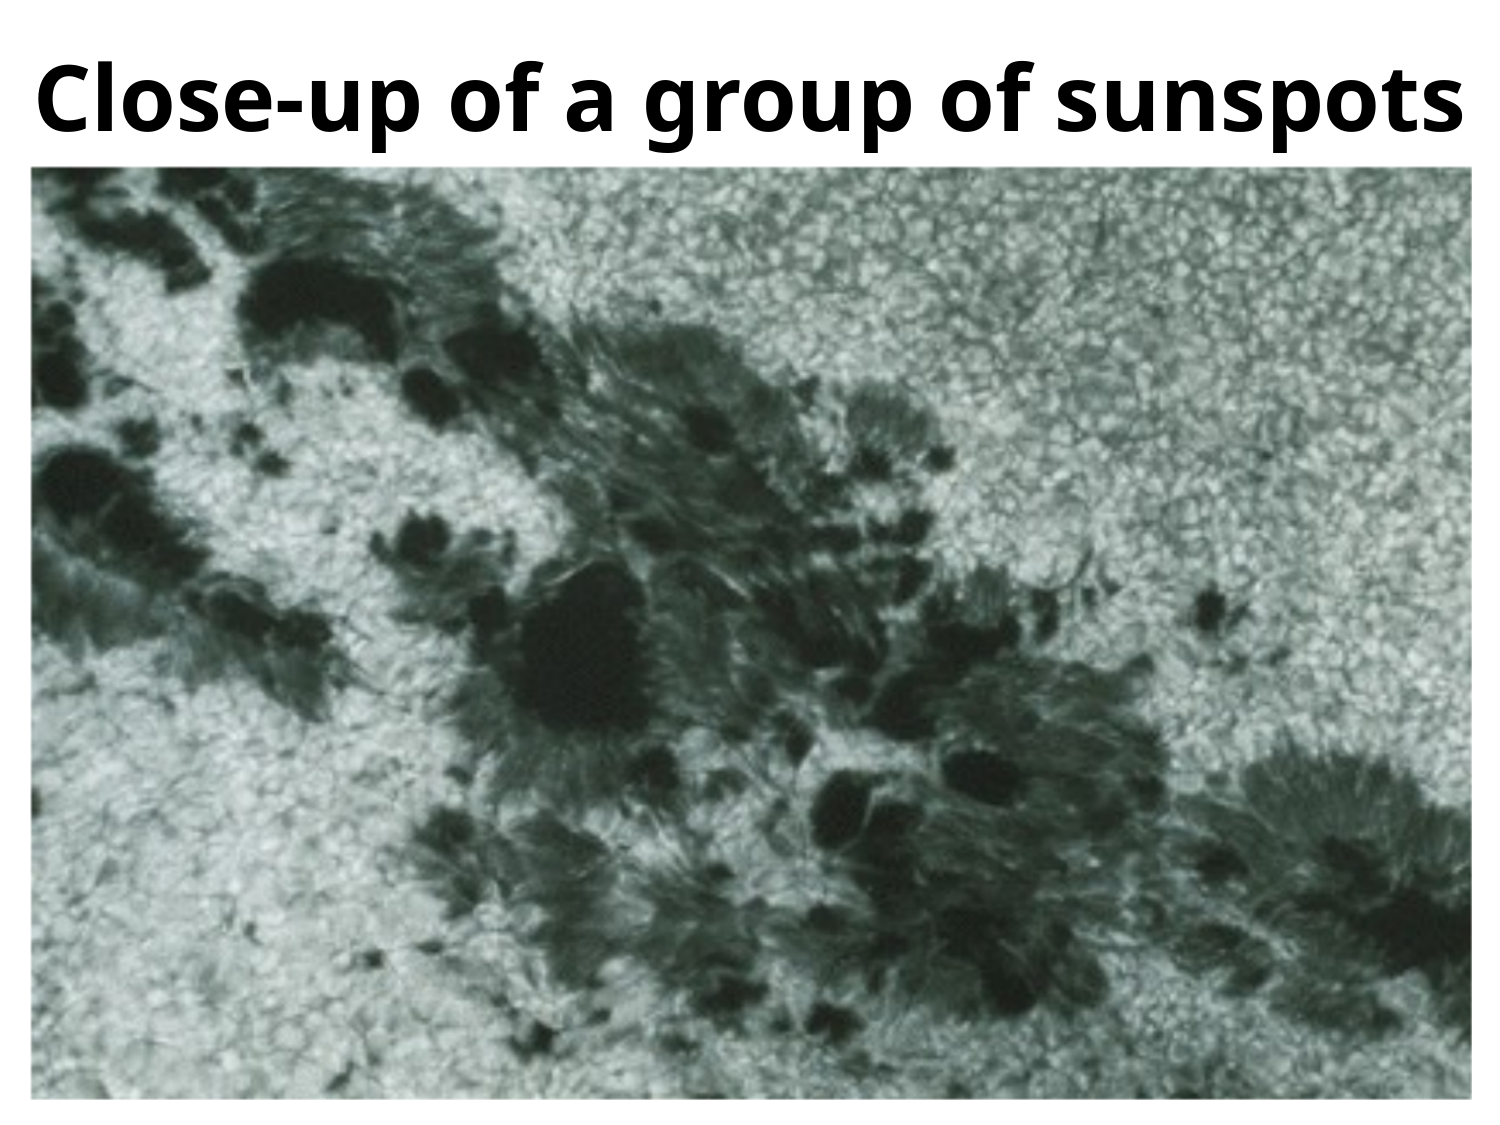

# Close-up of a group of sunspots